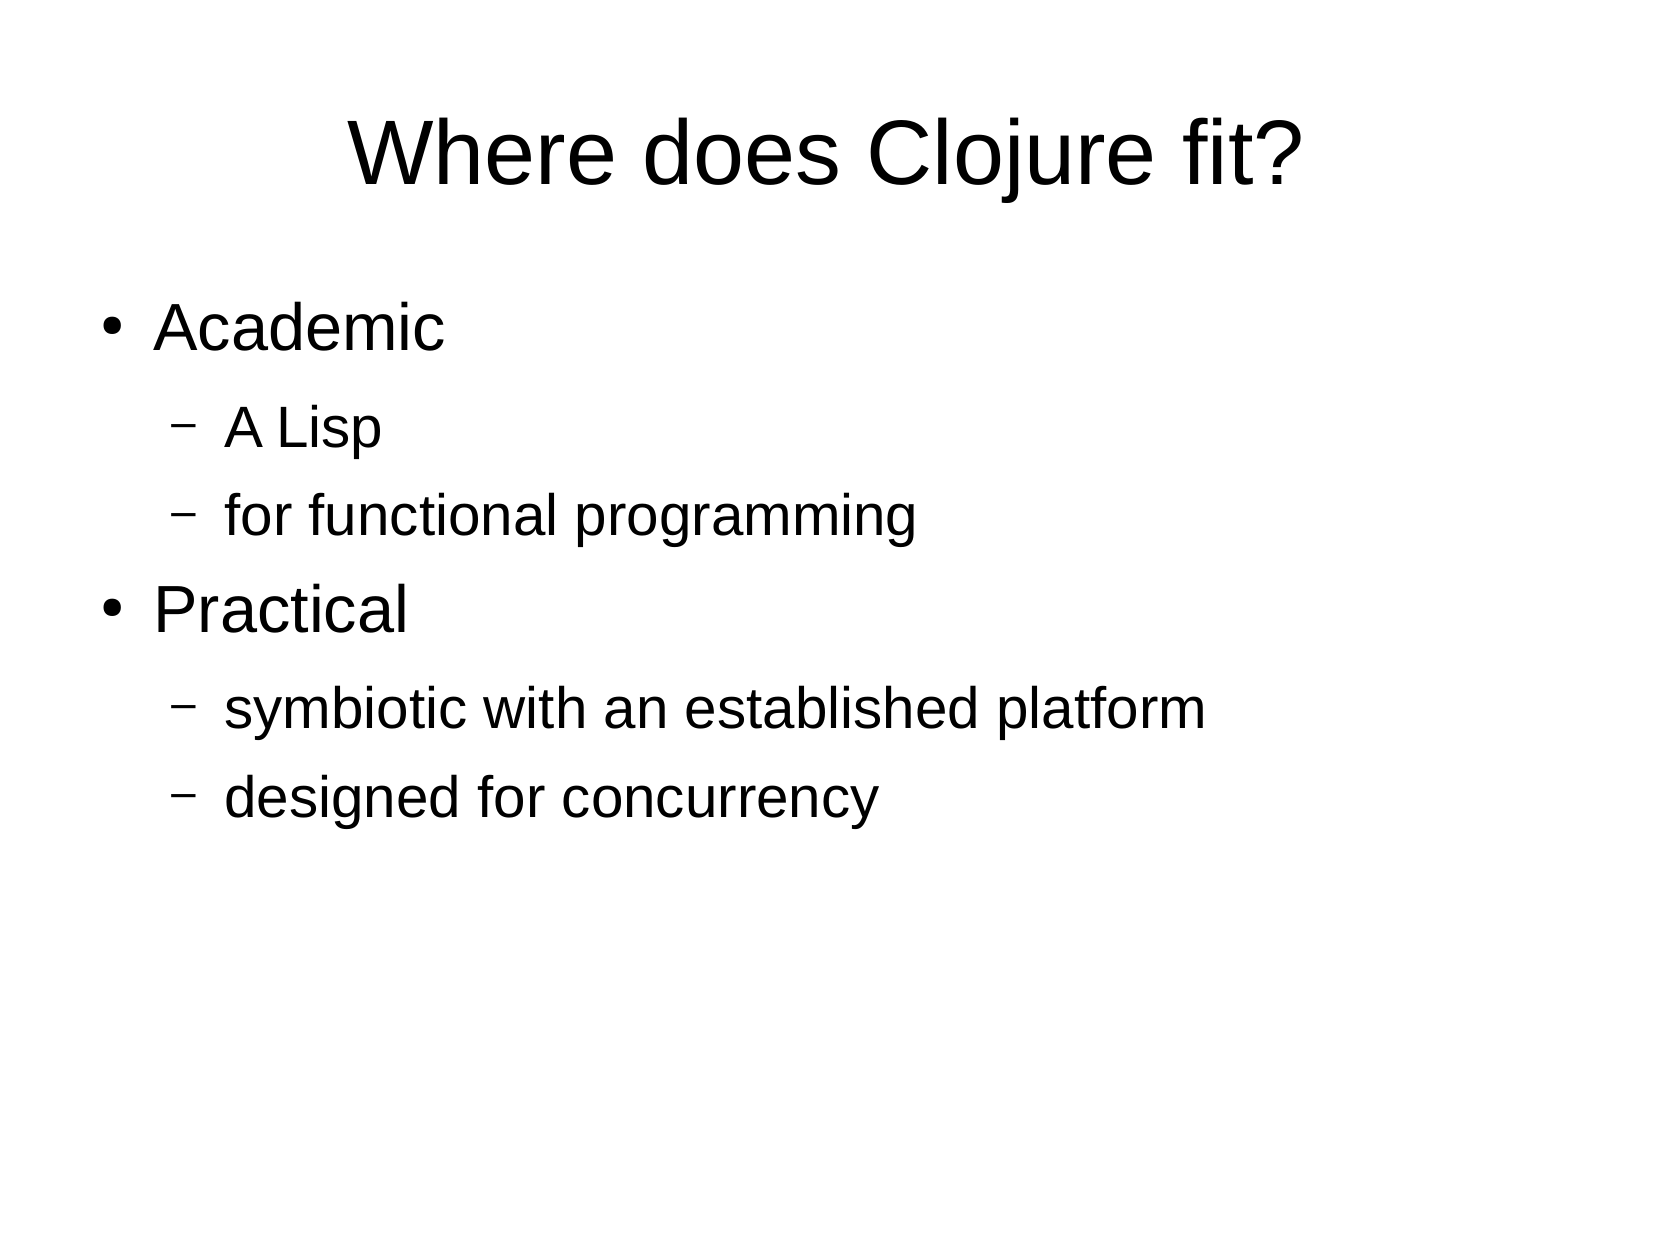

# Where does Clojure fit?
Academic
A Lisp
for functional programming
Practical
symbiotic with an established platform
designed for concurrency